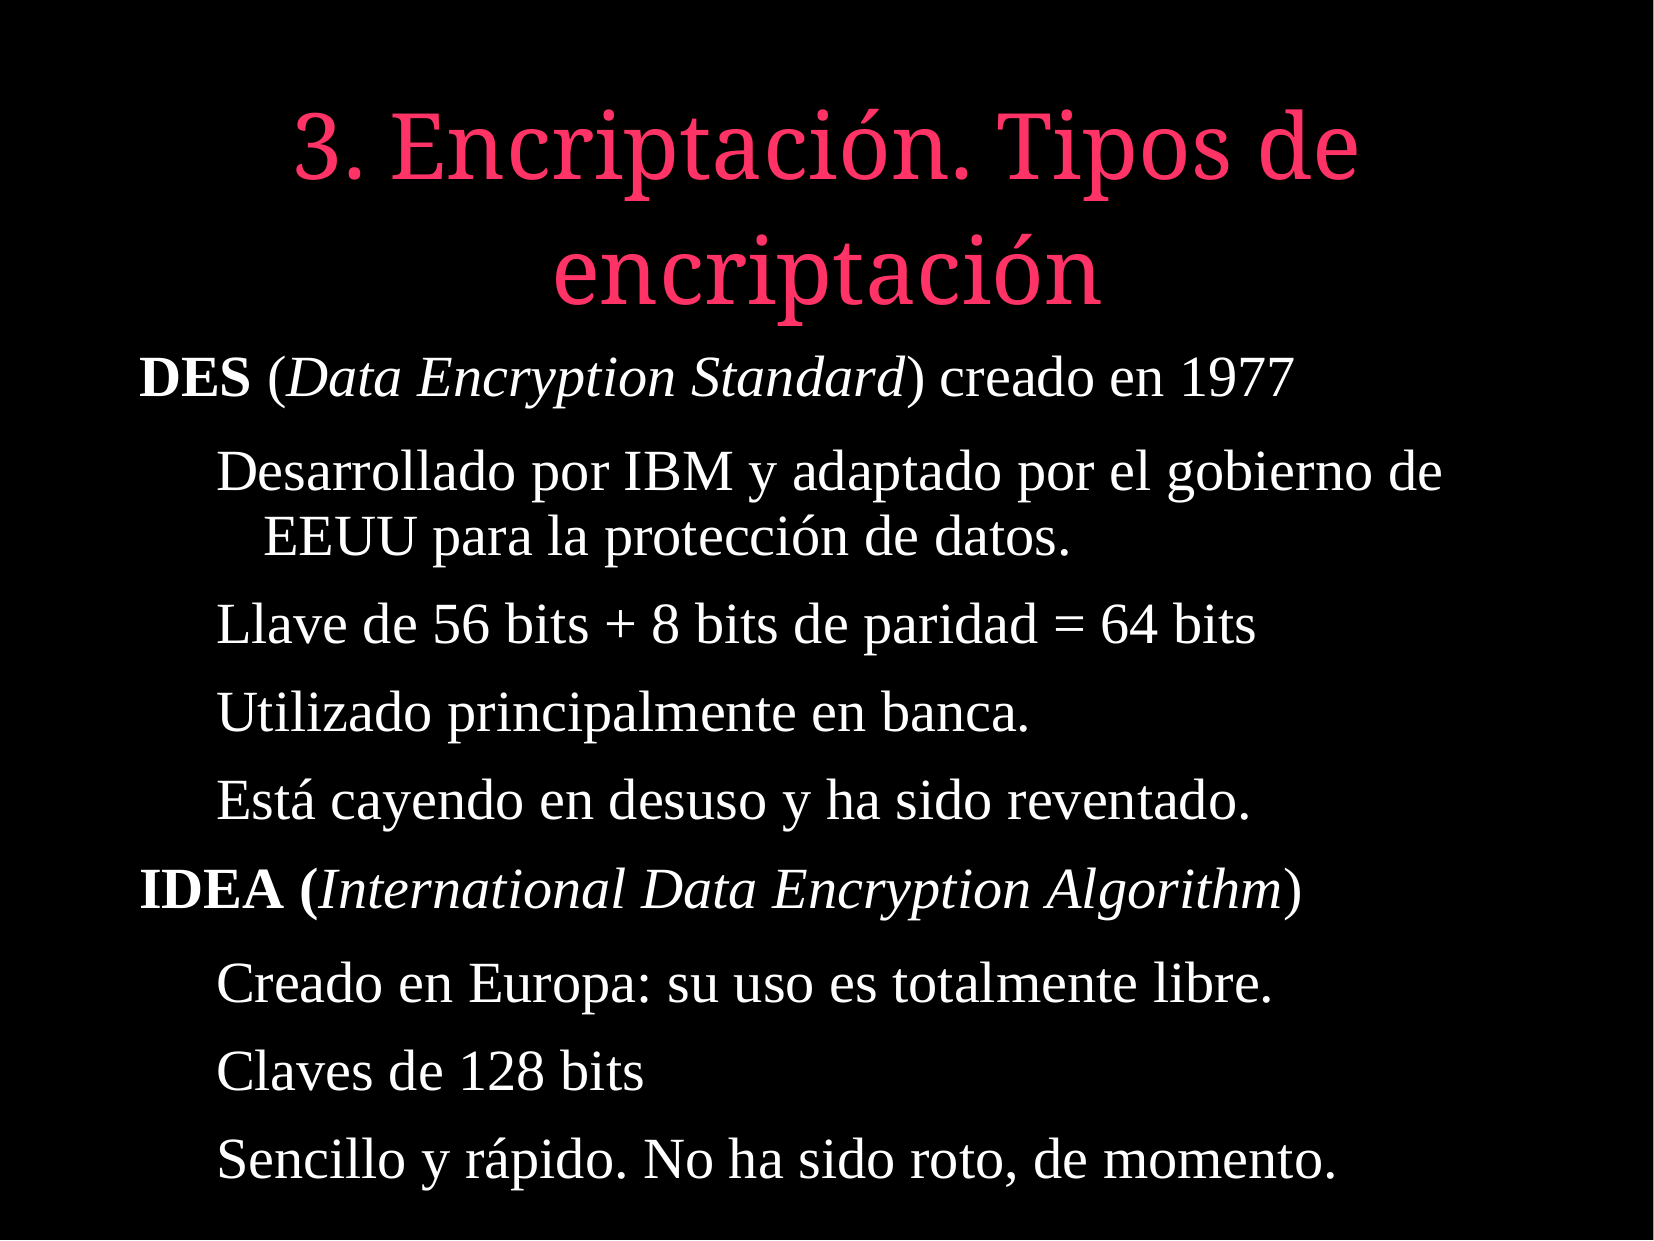

# 3. Encriptación. Tipos de encriptación
DES (Data Encryption Standard) creado en 1977
Desarrollado por IBM y adaptado por el gobierno de EEUU para la protección de datos.
Llave de 56 bits + 8 bits de paridad = 64 bits
Utilizado principalmente en banca.
Está cayendo en desuso y ha sido reventado.
IDEA (International Data Encryption Algorithm)
Creado en Europa: su uso es totalmente libre.
Claves de 128 bits
Sencillo y rápido. No ha sido roto, de momento.